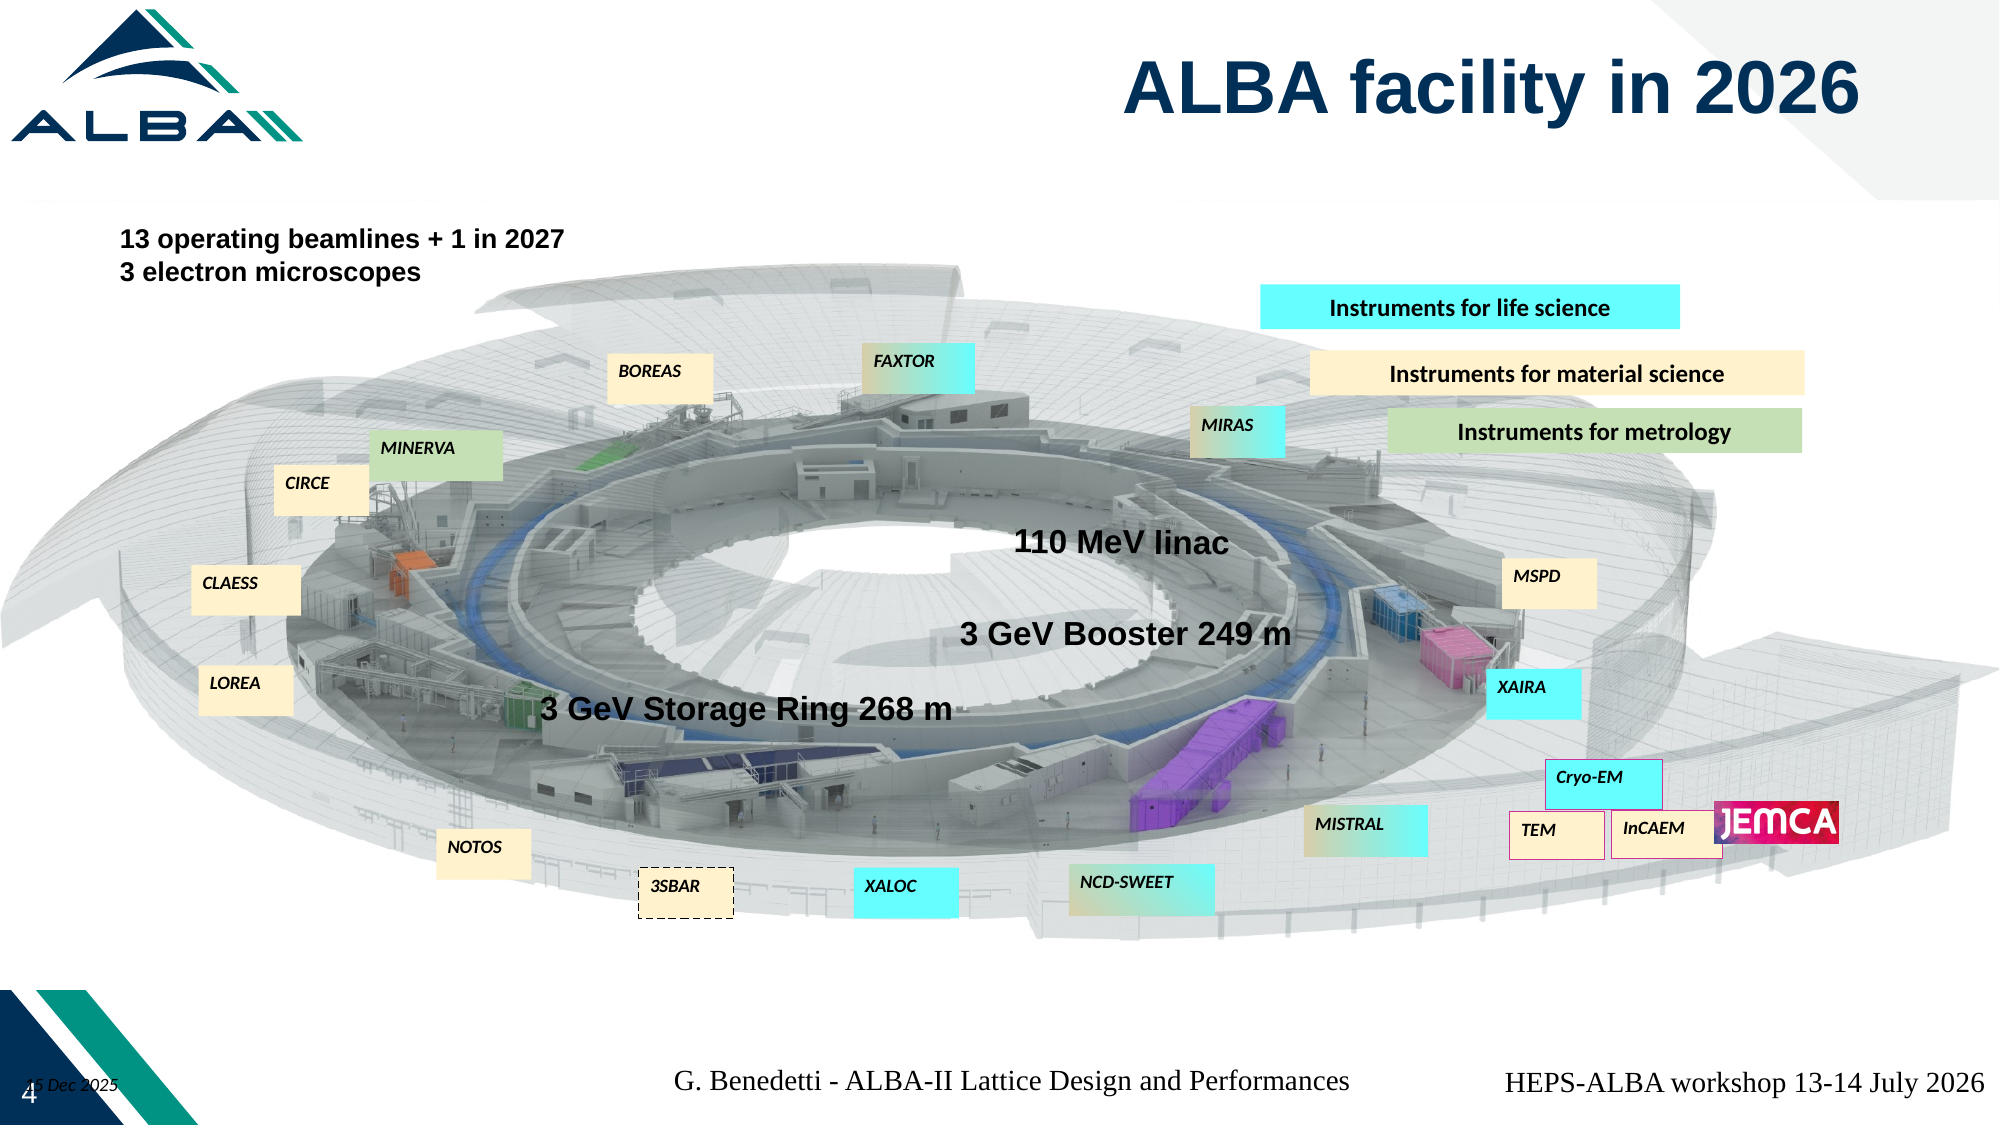

# ALBA facility in 2026
13 operating beamlines + 1 in 2027
3 electron microscopes
Instruments for life science
FAXTOR
Instruments for material science
BOREAS
MIRAS
Instruments for metrology
MINERVA
CIRCE
110 MeV linac
MSPD
CLAESS
3 GeV Booster 249 m
LOREA
XAIRA
3 GeV Storage Ring 268 m
Cryo-EM
MISTRAL
InCAEM
TEM
NOTOS
NCD-SWEET
XALOC
3SBAR
G. Benedetti - ALBA-II Lattice Design and Performances
15 Dec 2025
HEPS-ALBA workshop 13-14 July 2026